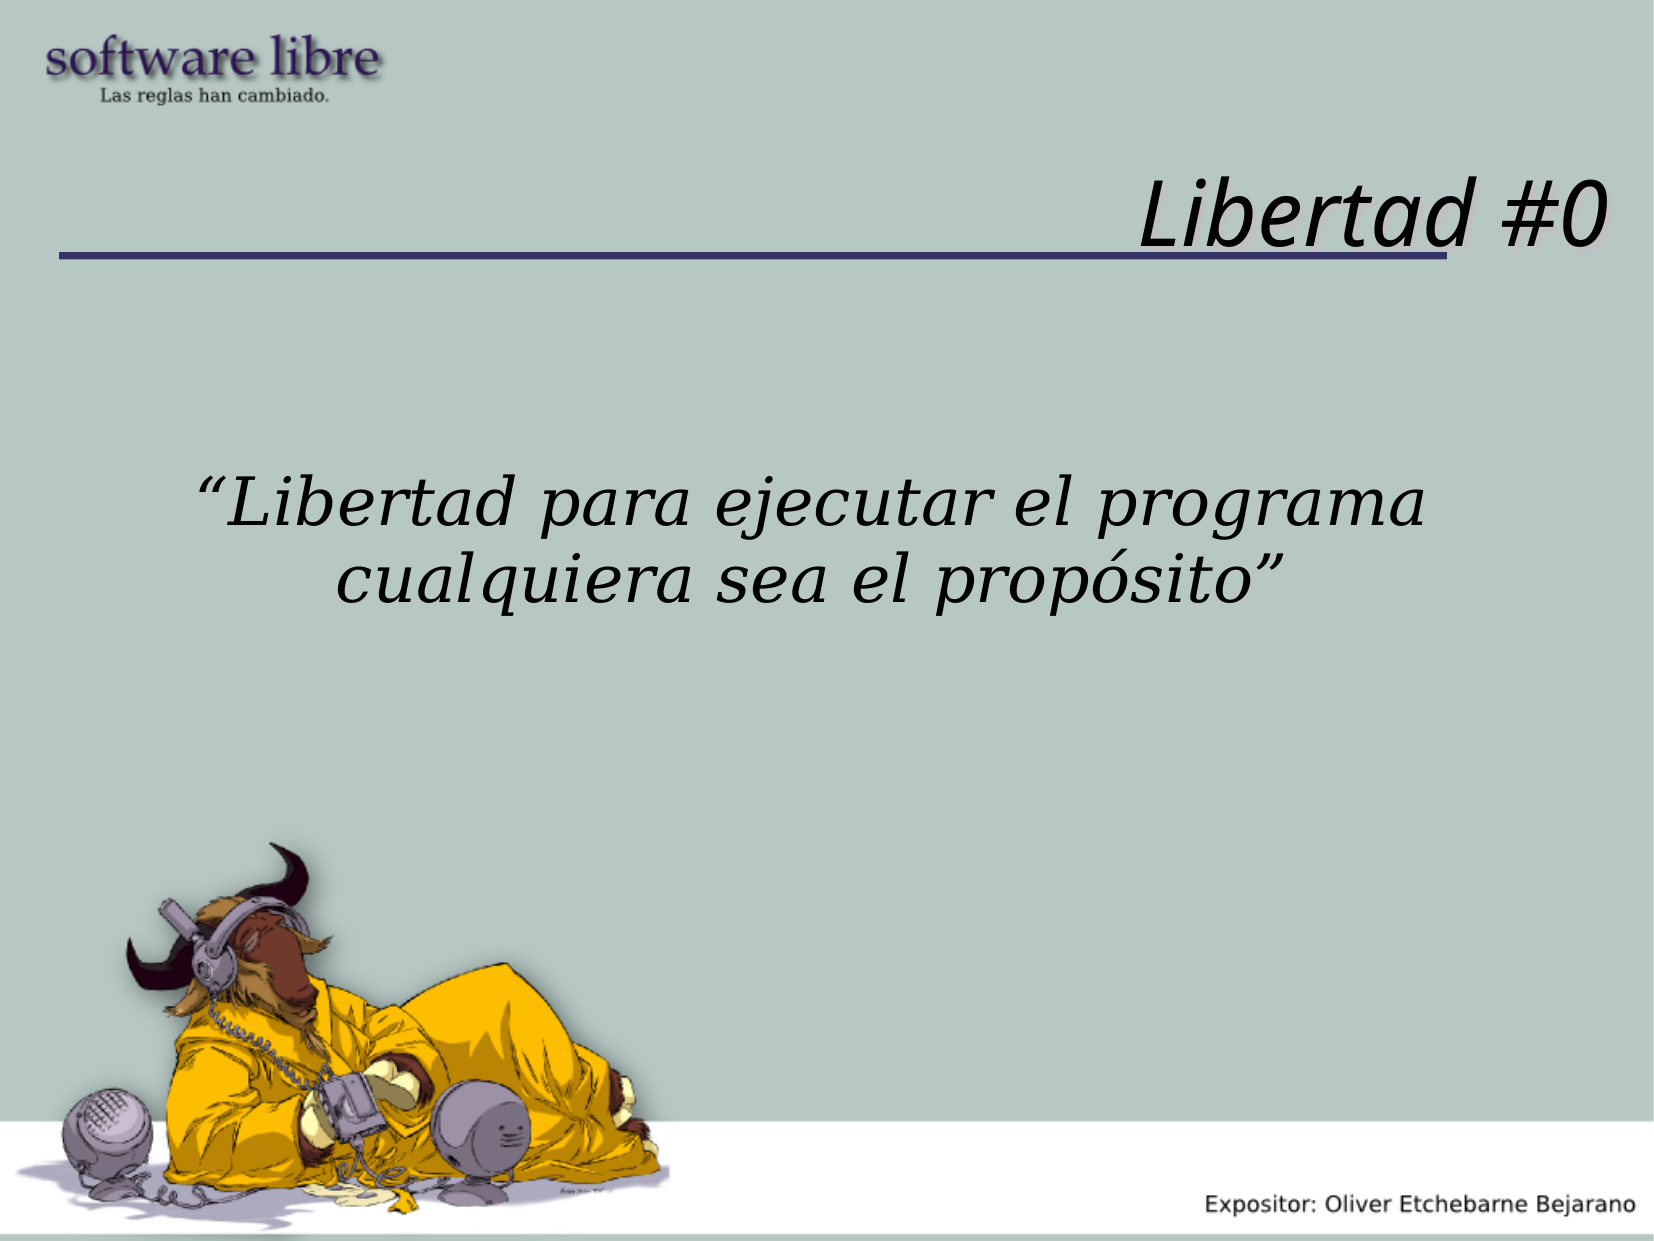

Libertad #0
“Libertad para ejecutar el programa cualquiera sea el propósito”